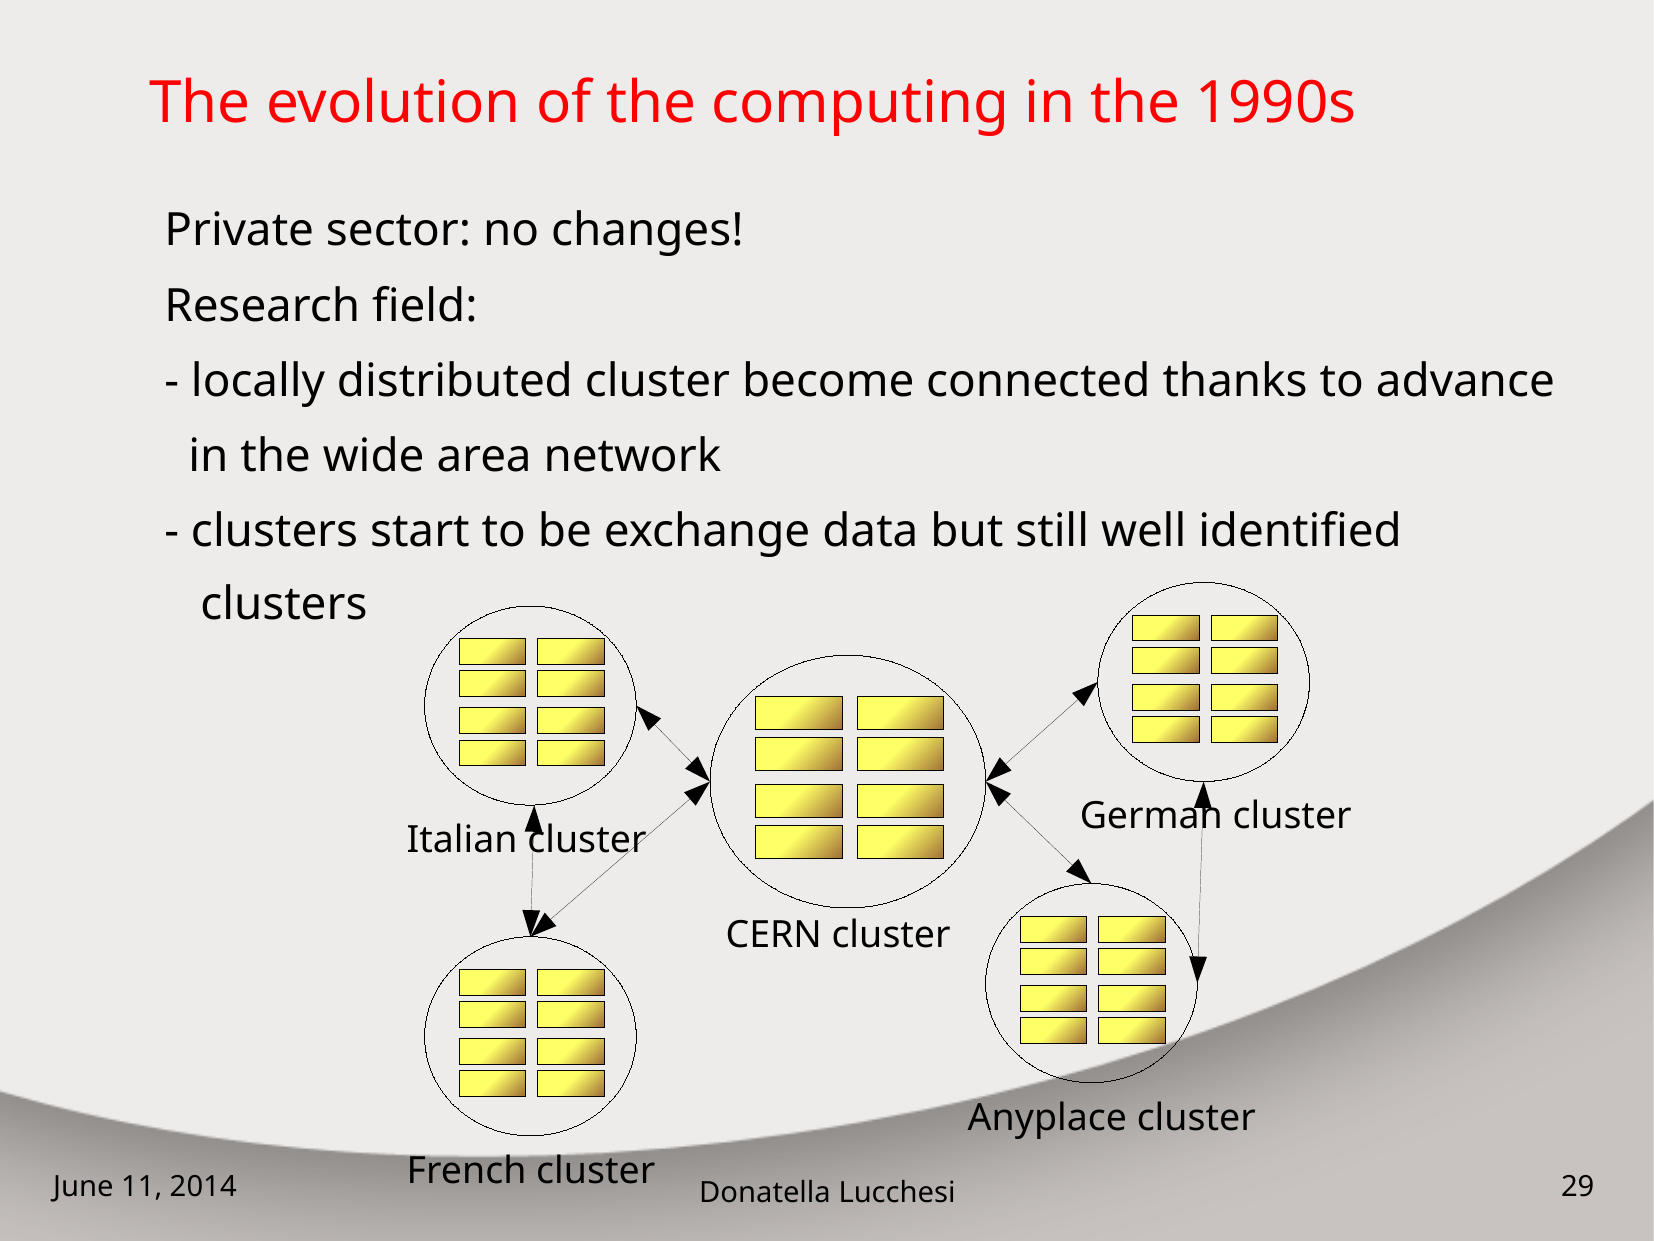

The evolution of the computing in the 1990s
Private sector: no changes!
Research field:
- locally distributed cluster become connected thanks to advance
 in the wide area network
- clusters start to be exchange data but still well identified
 clusters
German cluster
Italian cluster
CERN cluster
Anyplace cluster
French cluster
June 11, 2014
29
Donatella Lucchesi